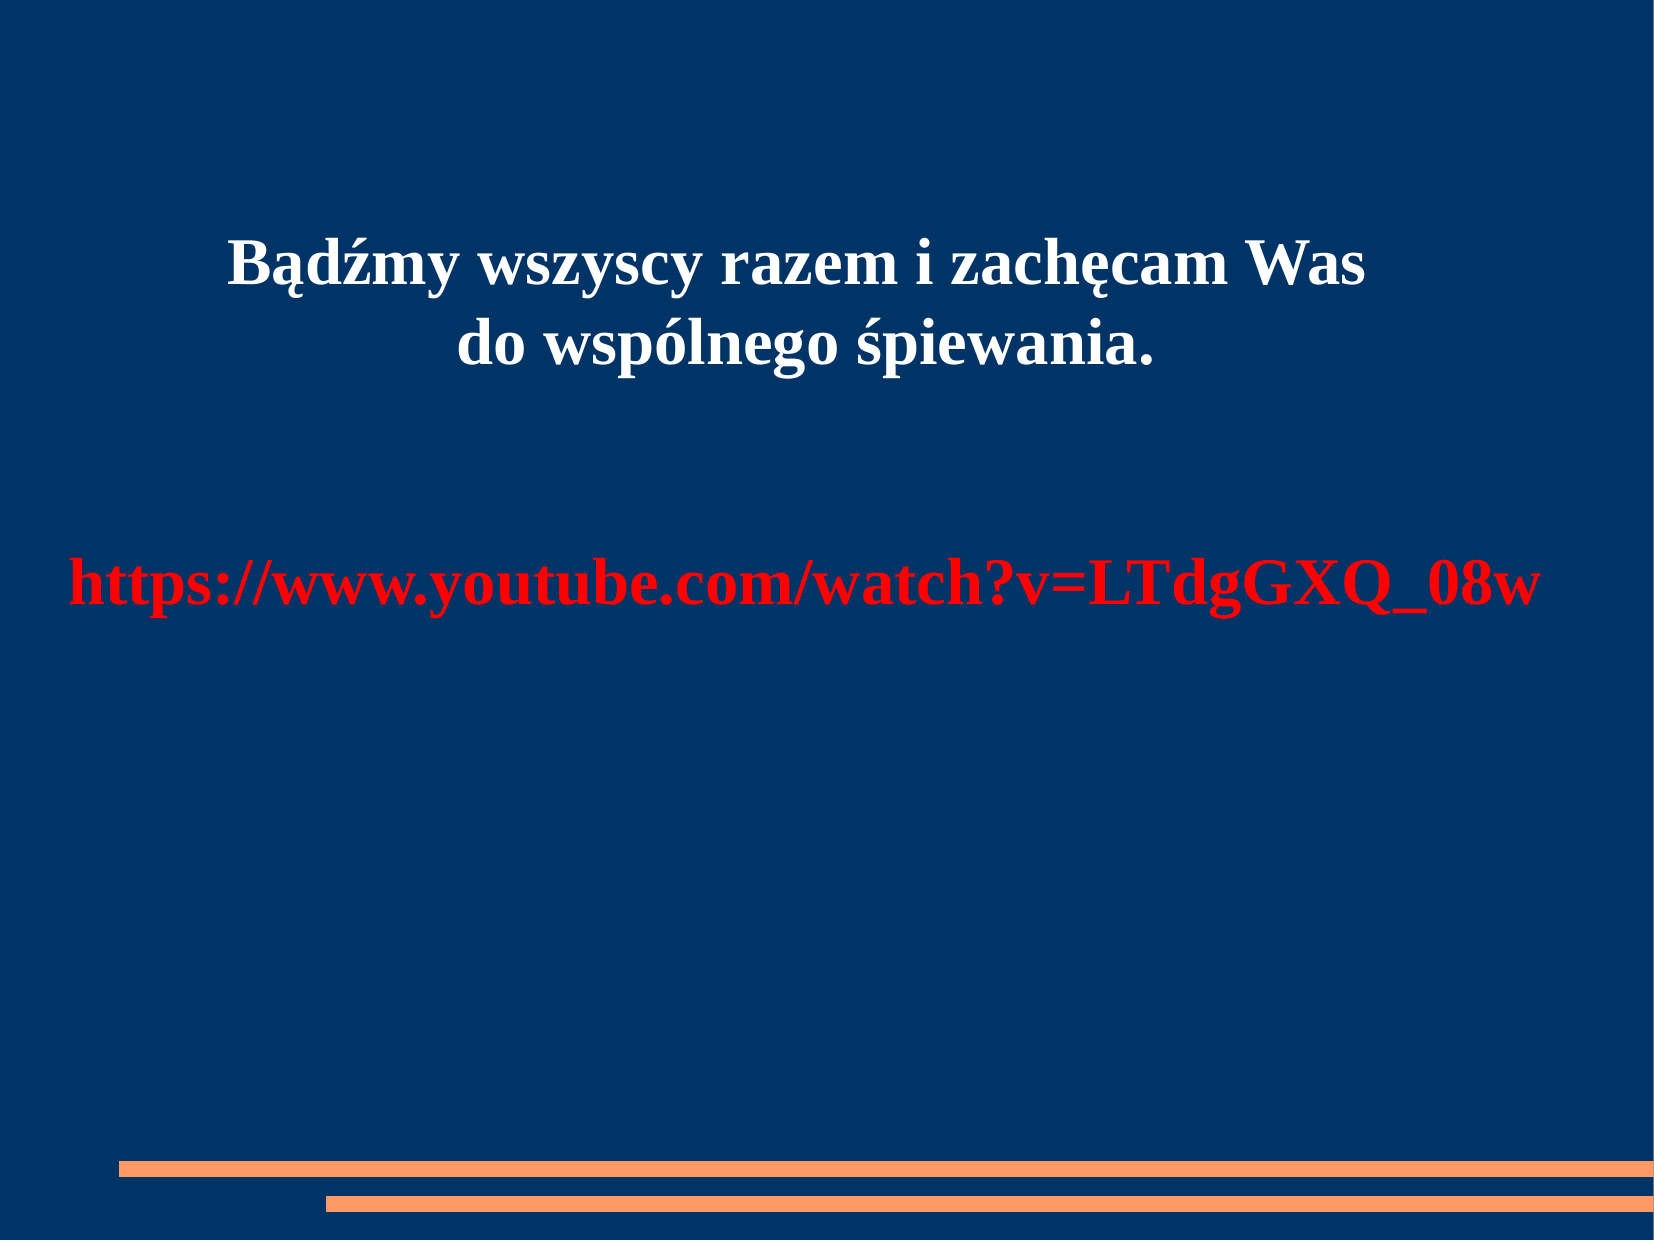

Bądźmy wszyscy razem i zachęcam Was
do wspólnego śpiewania.
https://www.youtube.com/watch?v=LTdgGXQ_08w
#